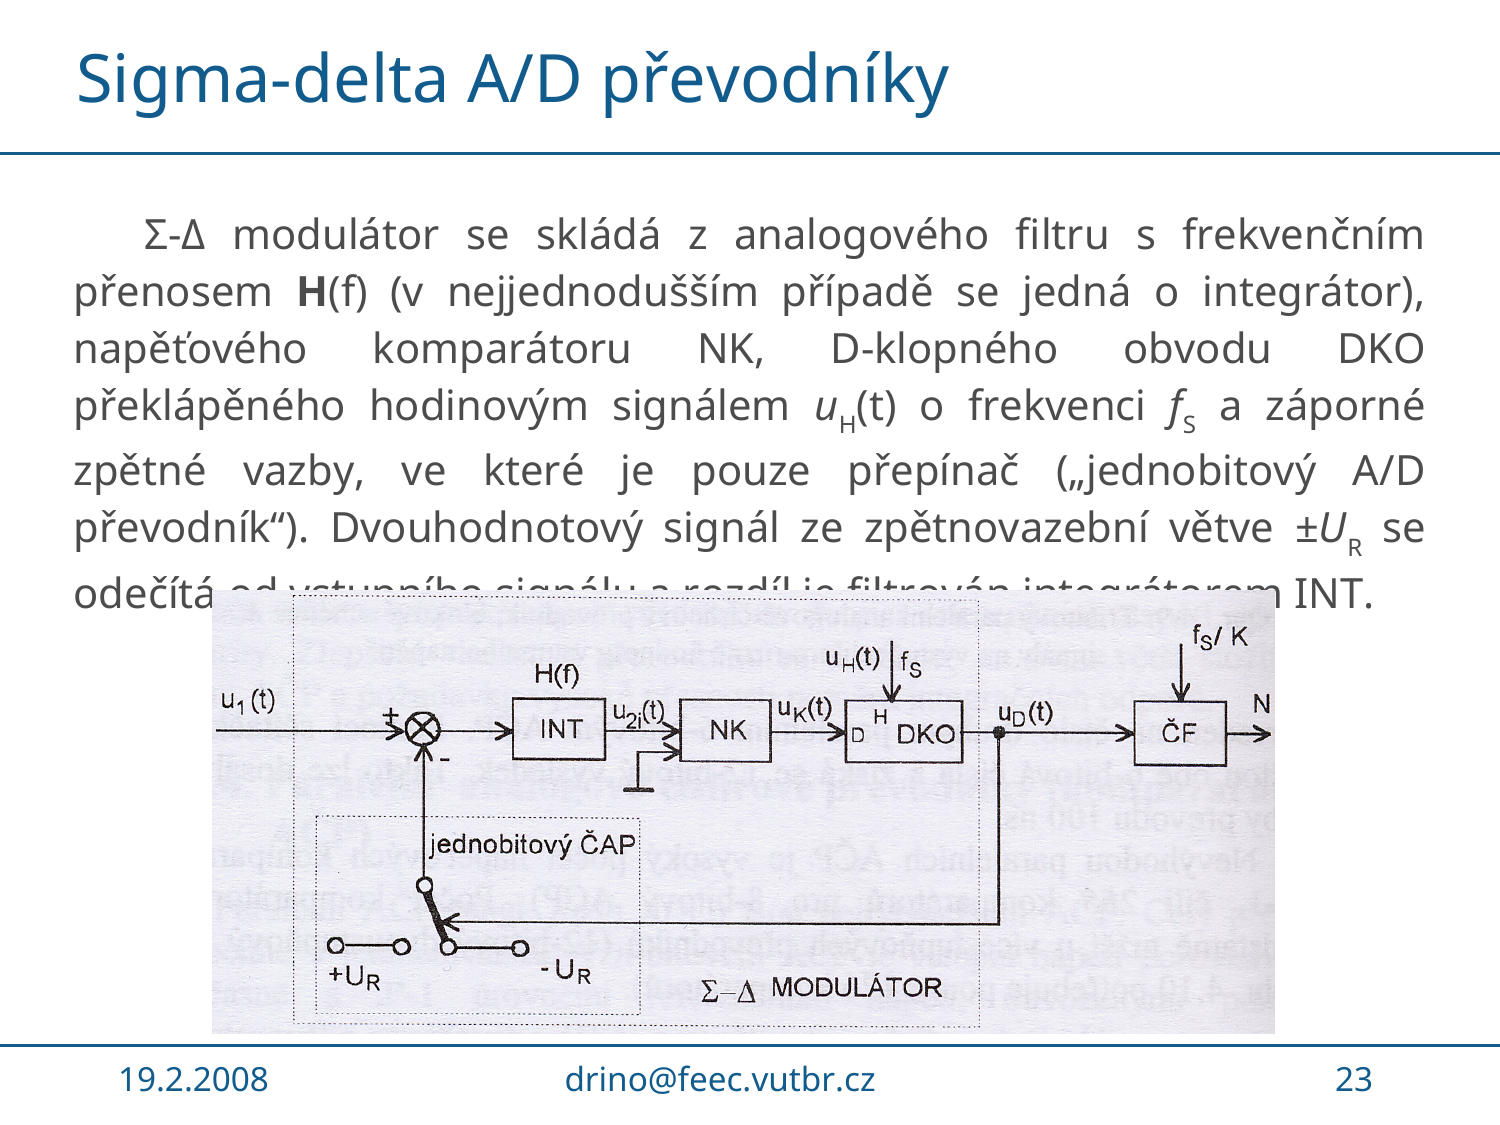

# Sigma-delta A/D převodníky
Σ-Δ modulátor se skládá z analogového filtru s frekvenčním přenosem H(f) (v nejjednodušším případě se jedná o integrátor), napěťového komparátoru NK, D-klopného obvodu DKO překlápěného hodinovým signálem uH(t) o frekvenci fS a záporné zpětné vazby, ve které je pouze přepínač („jednobitový A/D převodník“). Dvouhodnotový signál ze zpětnovazební větve ±UR se odečítá od vstupního signálu a rozdíl je filtrován integrátorem INT.
19.2.2008
drino@feec.vutbr.cz